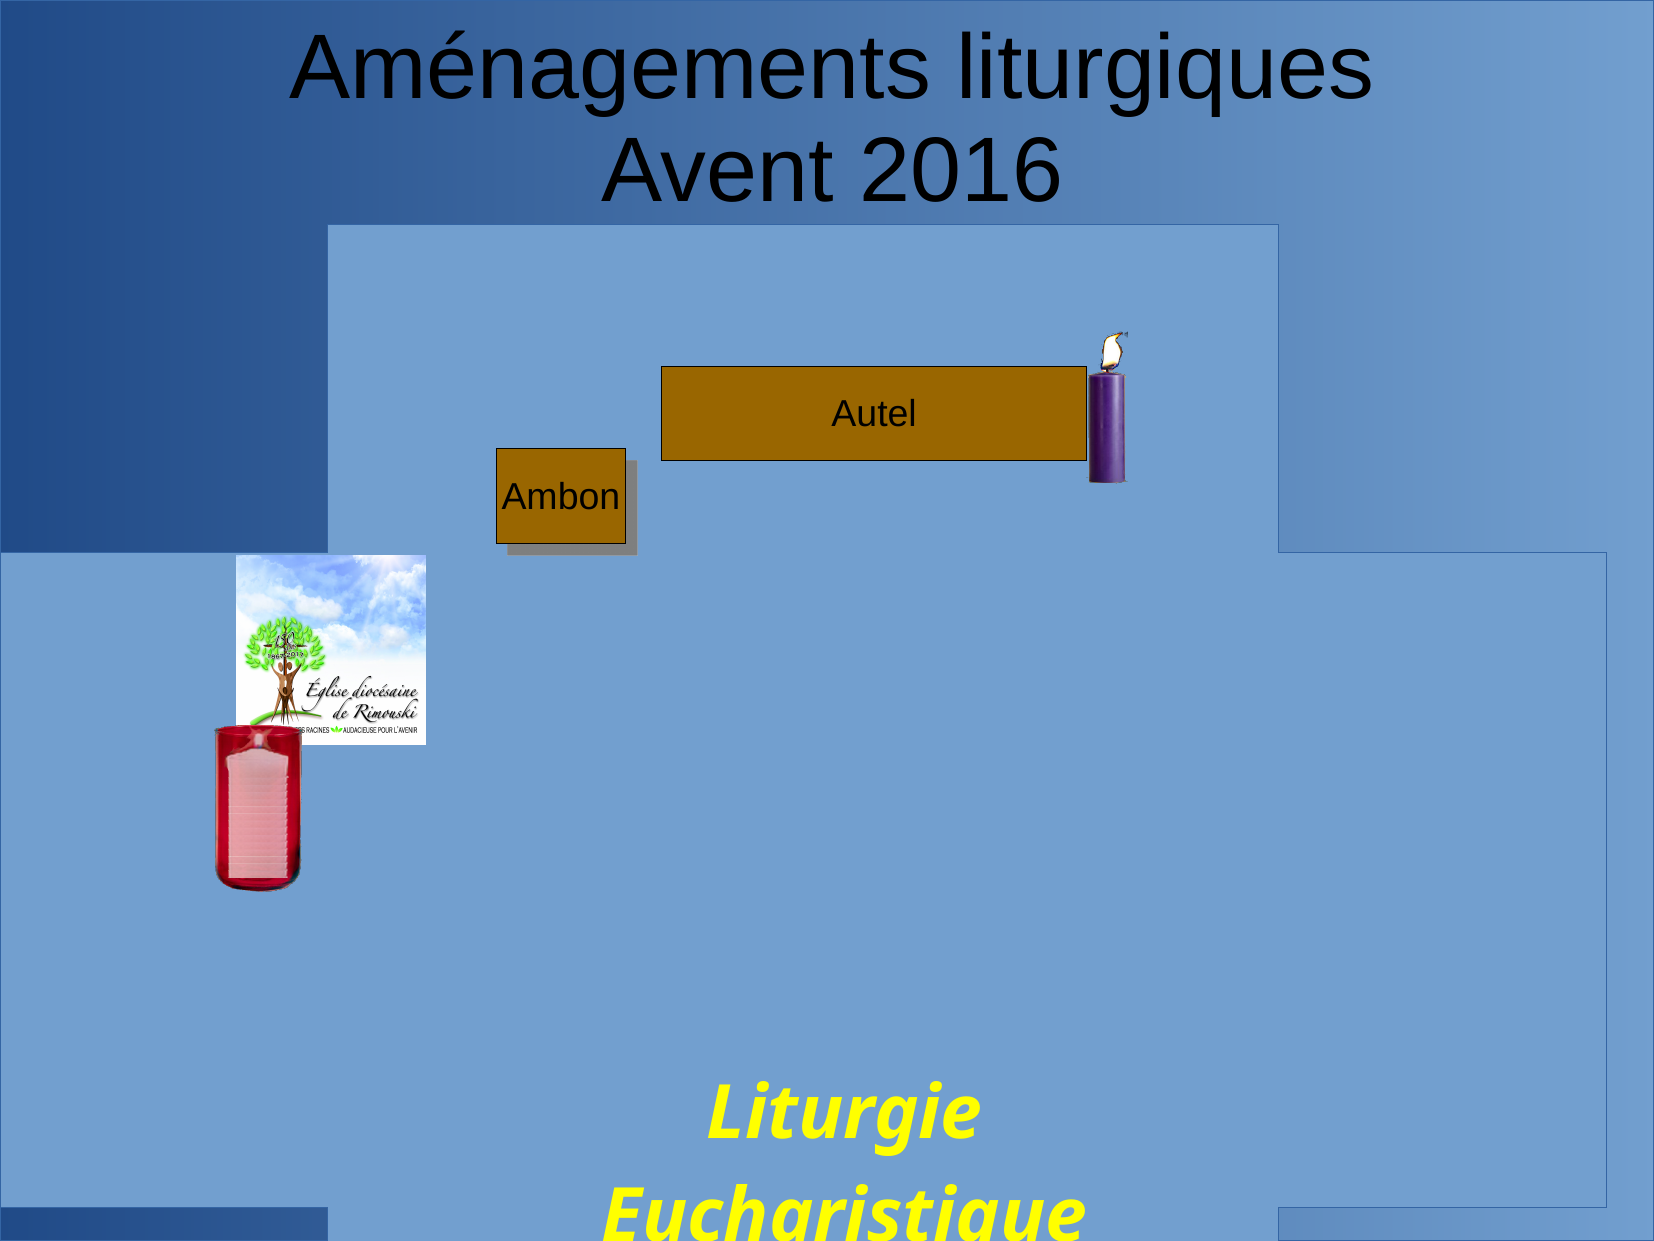

# Aménagements liturgiques Avent 2016
Autel
Ambon
Liturgie Eucharistique
Semaine 1 – 27 nov.